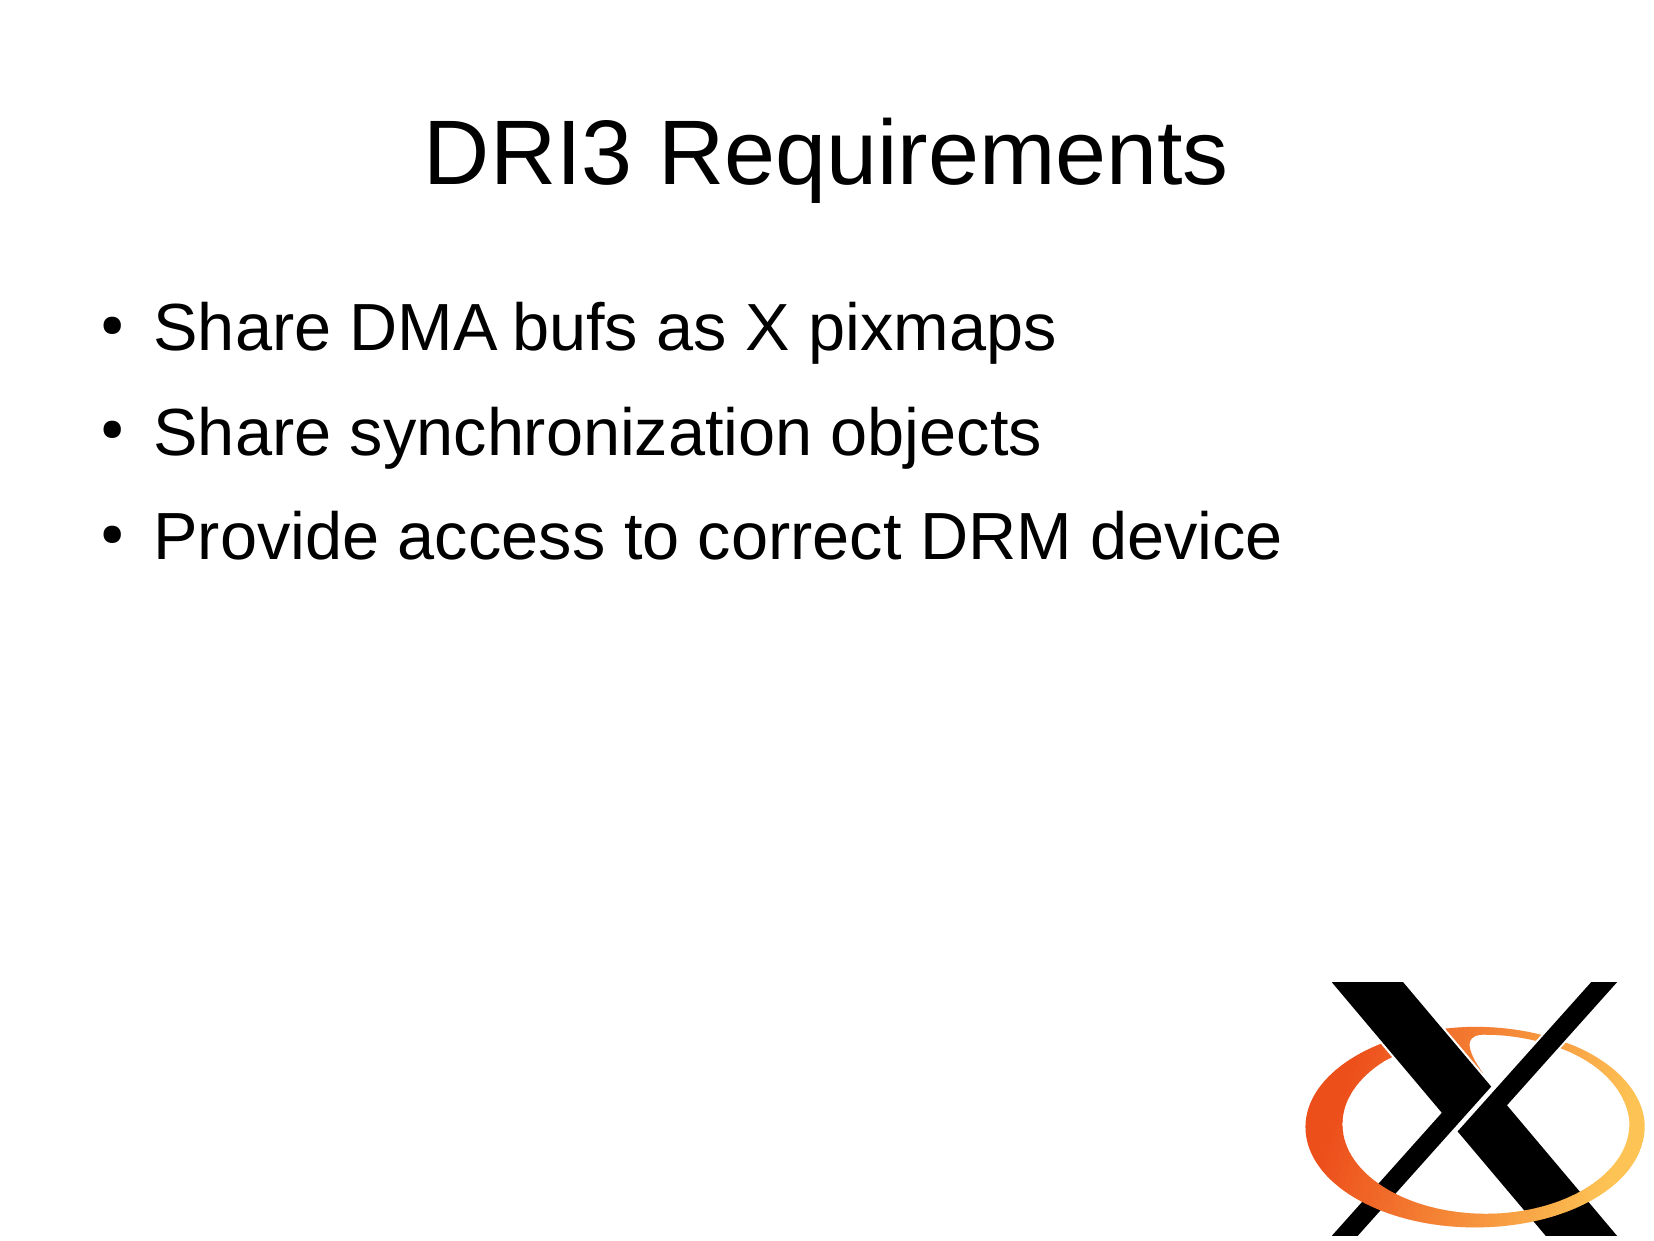

# DRI3 Requirements
Share DMA bufs as X pixmaps
Share synchronization objects
Provide access to correct DRM device